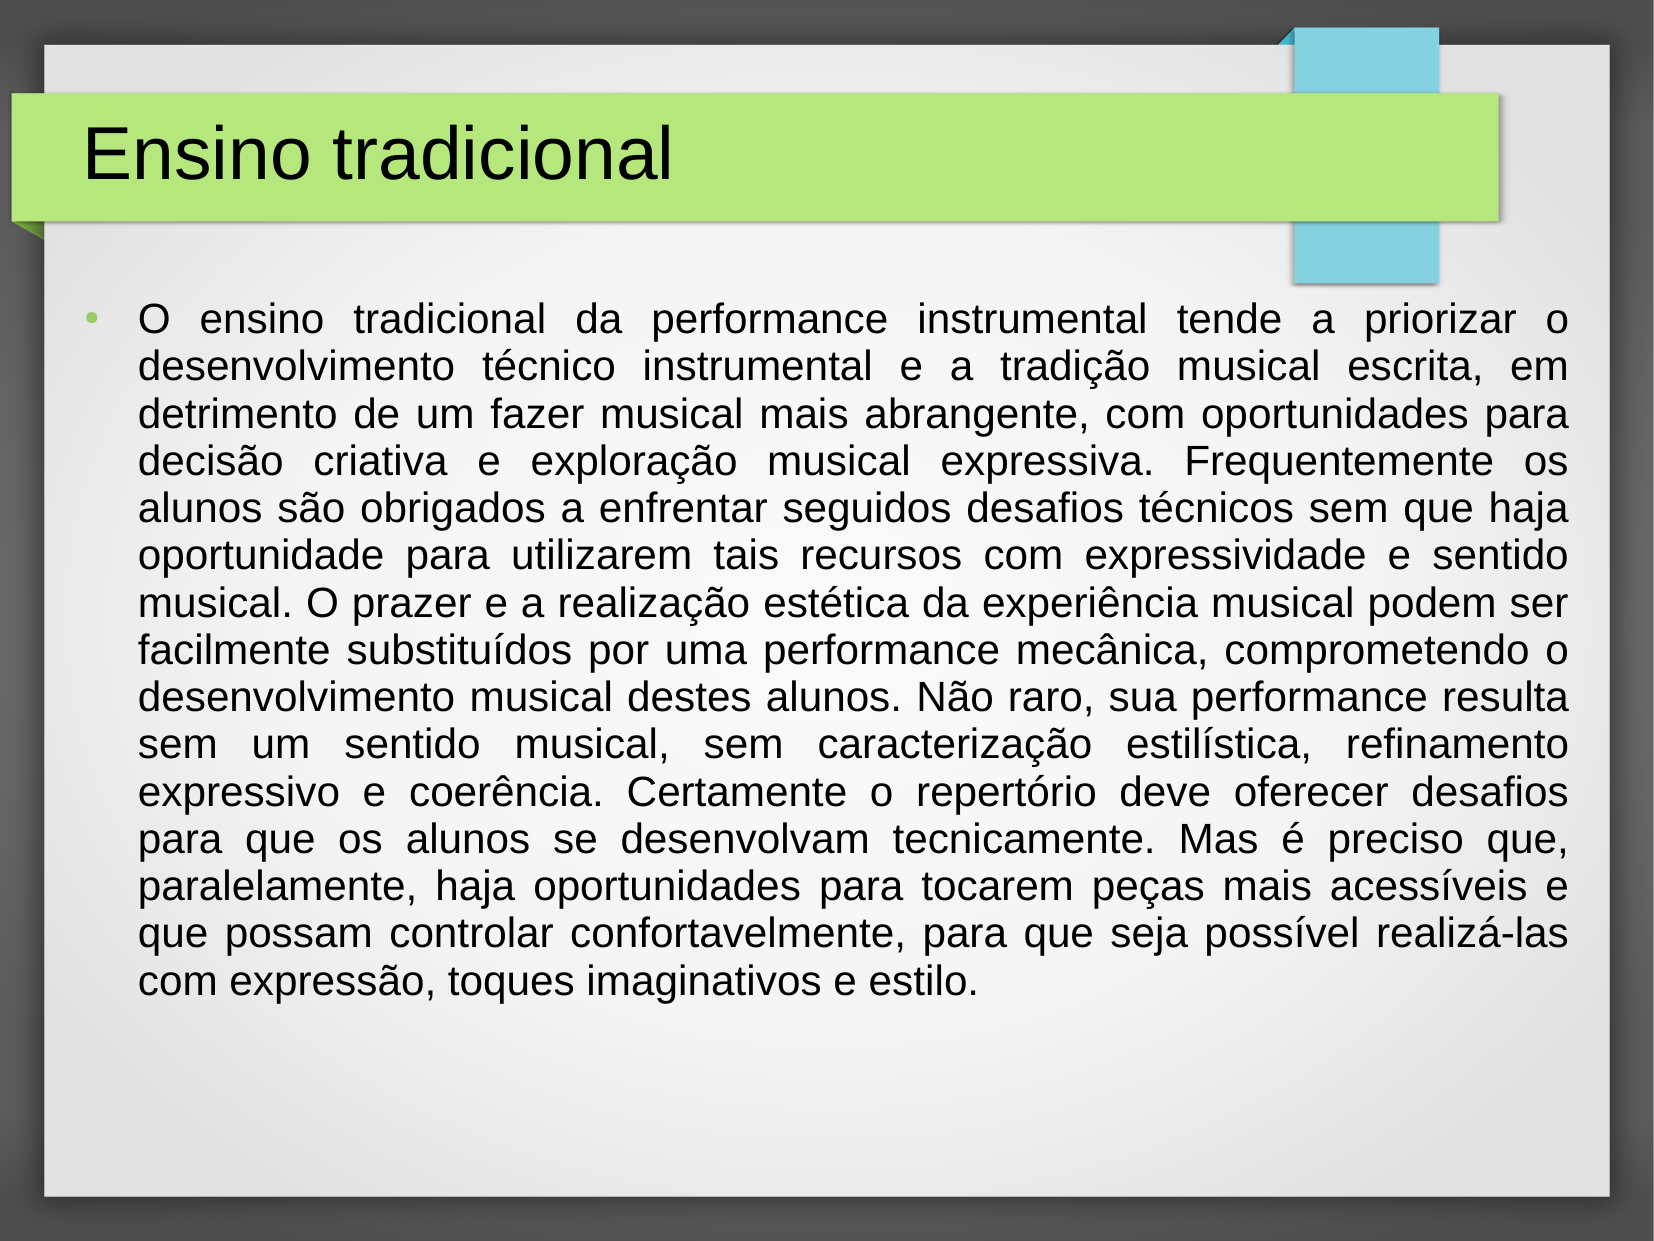

# Ensino tradicional
O ensino tradicional da performance instrumental tende a priorizar o desenvolvimento técnico instrumental e a tradição musical escrita, em detrimento de um fazer musical mais abrangente, com oportunidades para decisão criativa e exploração musical expressiva. Frequentemente os alunos são obrigados a enfrentar seguidos desafios técnicos sem que haja oportunidade para utilizarem tais recursos com expressividade e sentido musical. O prazer e a realização estética da experiência musical podem ser facilmente substituídos por uma performance mecânica, comprometendo o desenvolvimento musical destes alunos. Não raro, sua performance resulta sem um sentido musical, sem caracterização estilística, refinamento expressivo e coerência. Certamente o repertório deve oferecer desafios para que os alunos se desenvolvam tecnicamente. Mas é preciso que, paralelamente, haja oportunidades para tocarem peças mais acessíveis e que possam controlar confortavelmente, para que seja possível realizá-las com expressão, toques imaginativos e estilo.